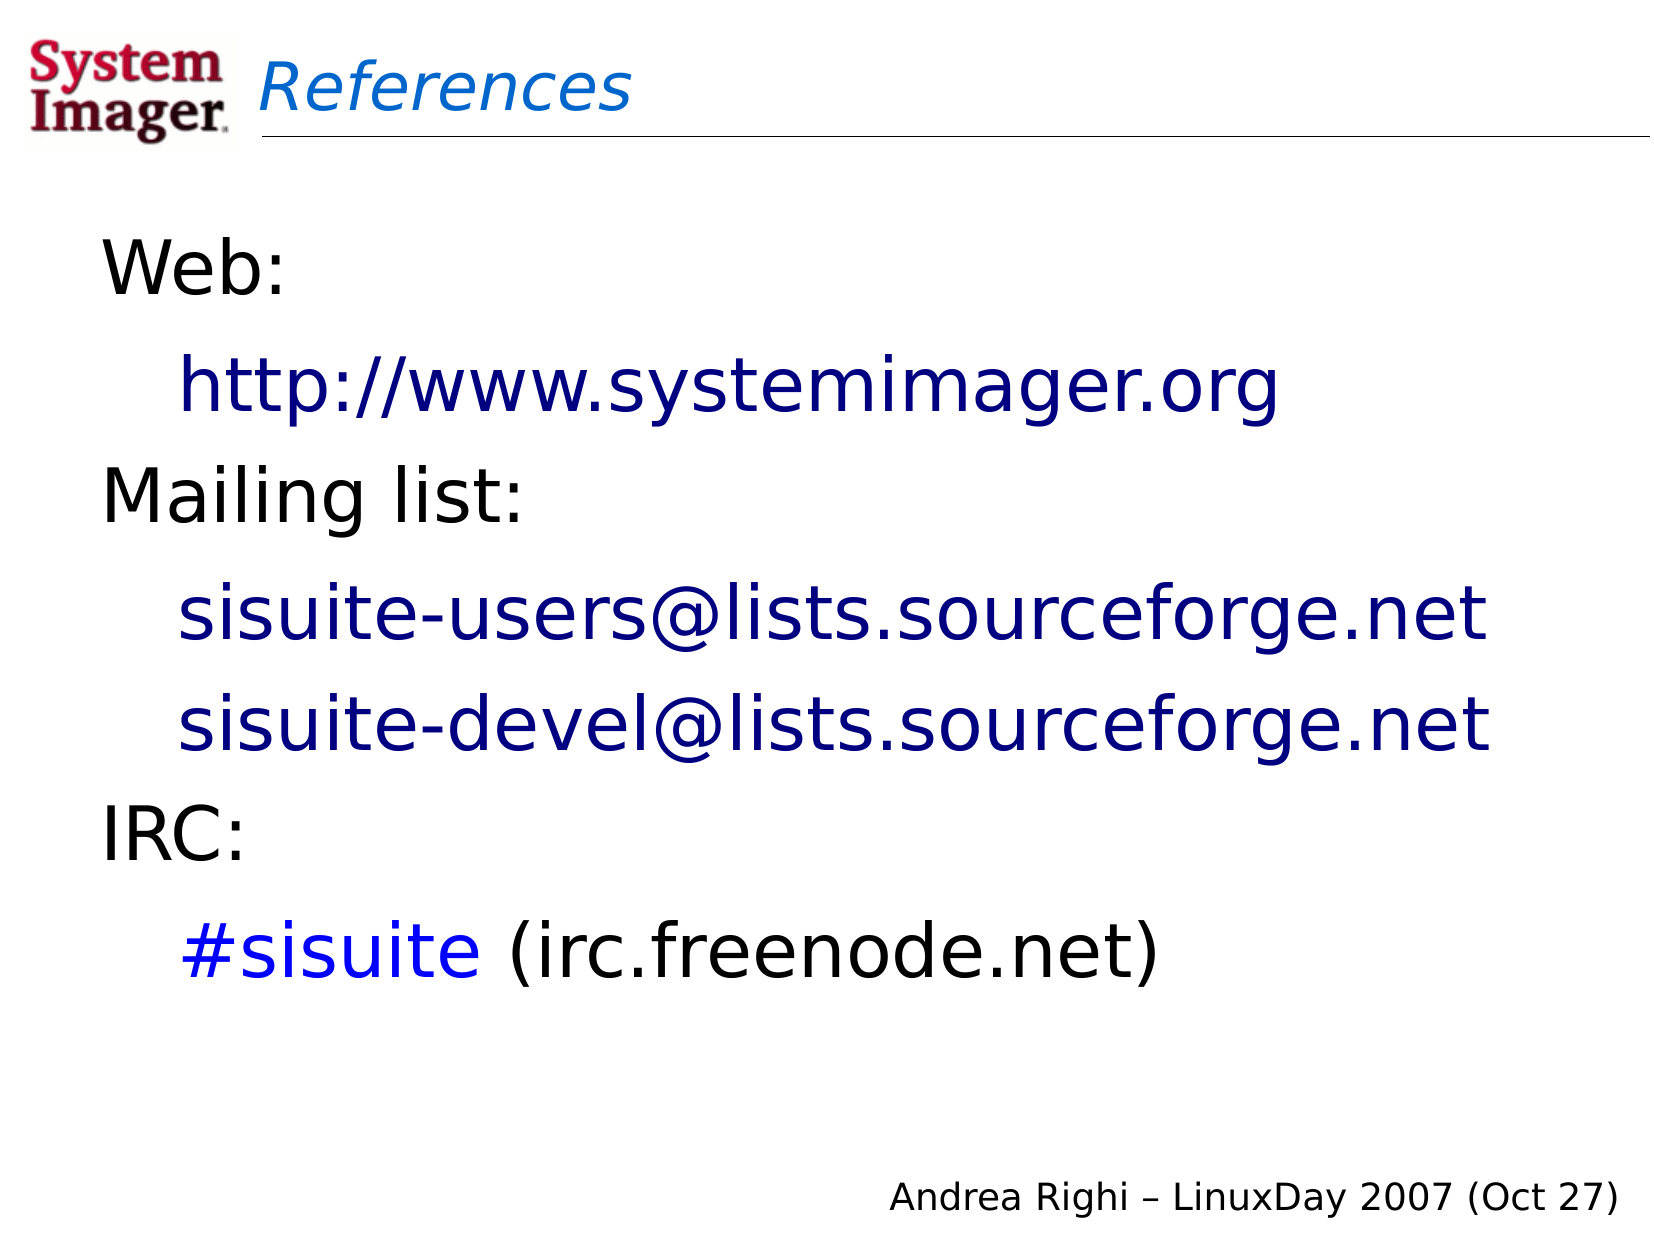

# References
Web:
http://www.systemimager.org
Mailing list:
sisuite-users@lists.sourceforge.net
sisuite-devel@lists.sourceforge.net
IRC:
#sisuite (irc.freenode.net)